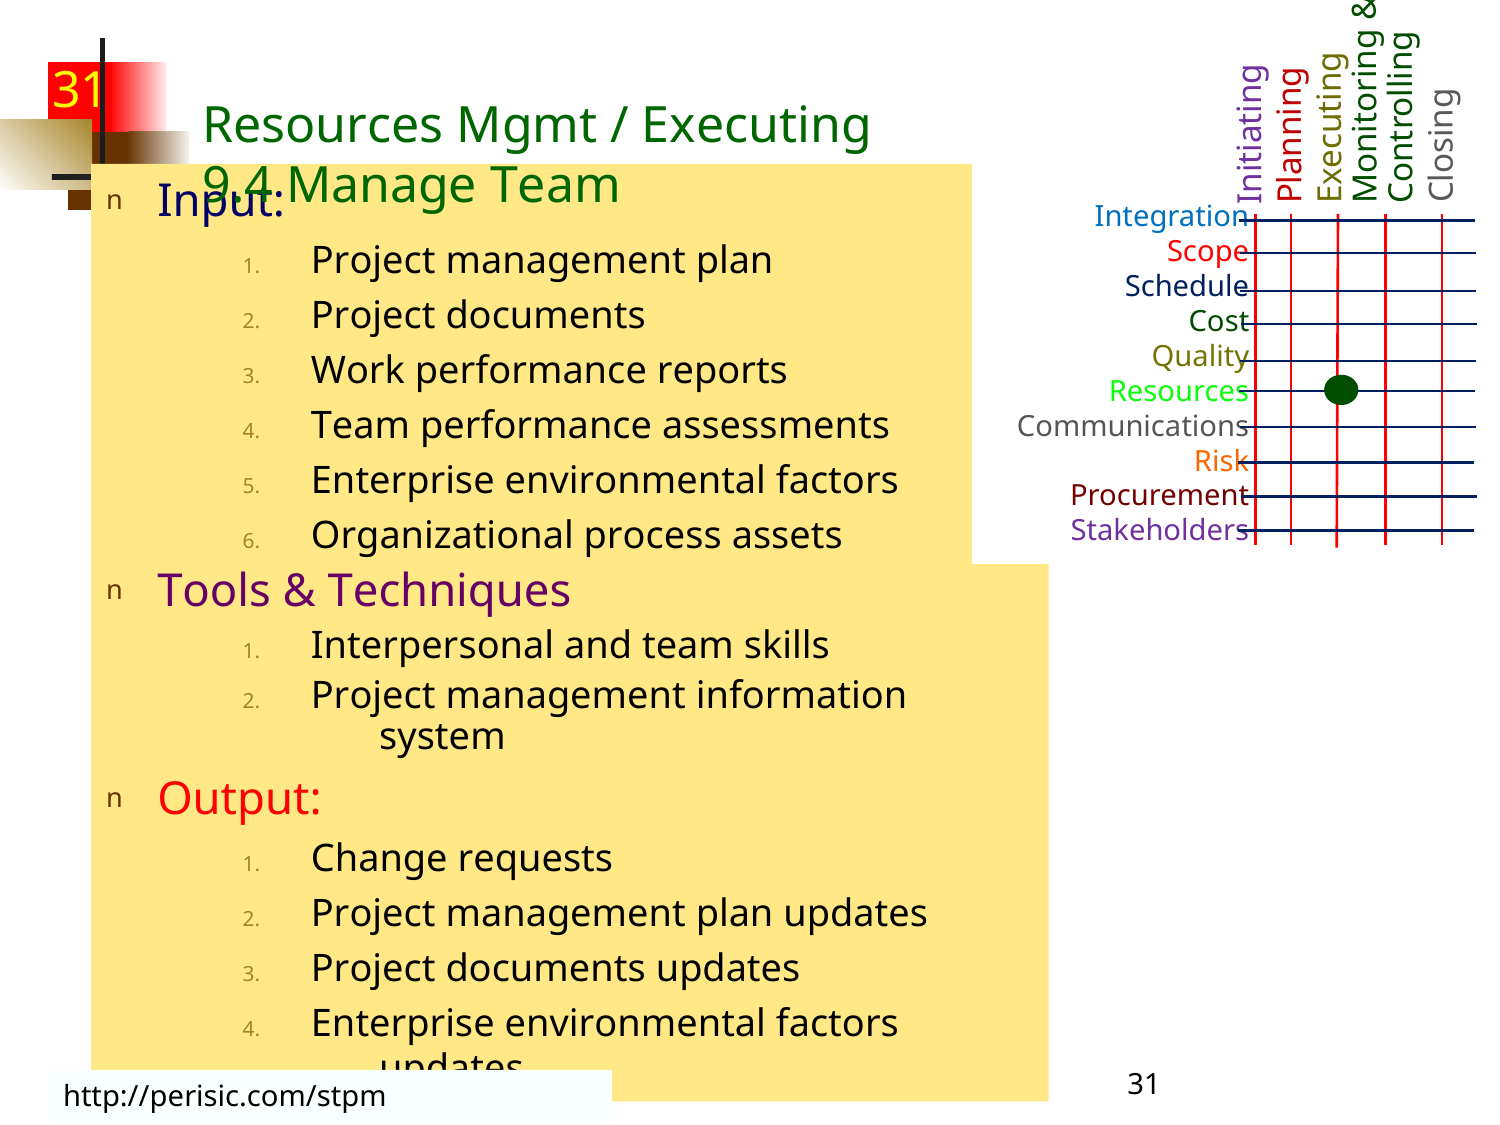

Initiating
Planning
Executing
Monitoring &
Controlling
Closing
Integration
Scope
Schedule
Cost
Quality
Resources
Communications
Risk
Procurement
Stakeholders
Resources Mgmt / Executing
9.4 Manage Team
# Input:
Project management plan
Project documents
Work performance reports
Team performance assessments
Enterprise environmental factors
Organizational process assets
Tools & Techniques
Interpersonal and team skills
Project management information system
Output:
Change requests
Project management plan updates
Project documents updates
Enterprise environmental factors updates
30
http://perisic.com/stpm